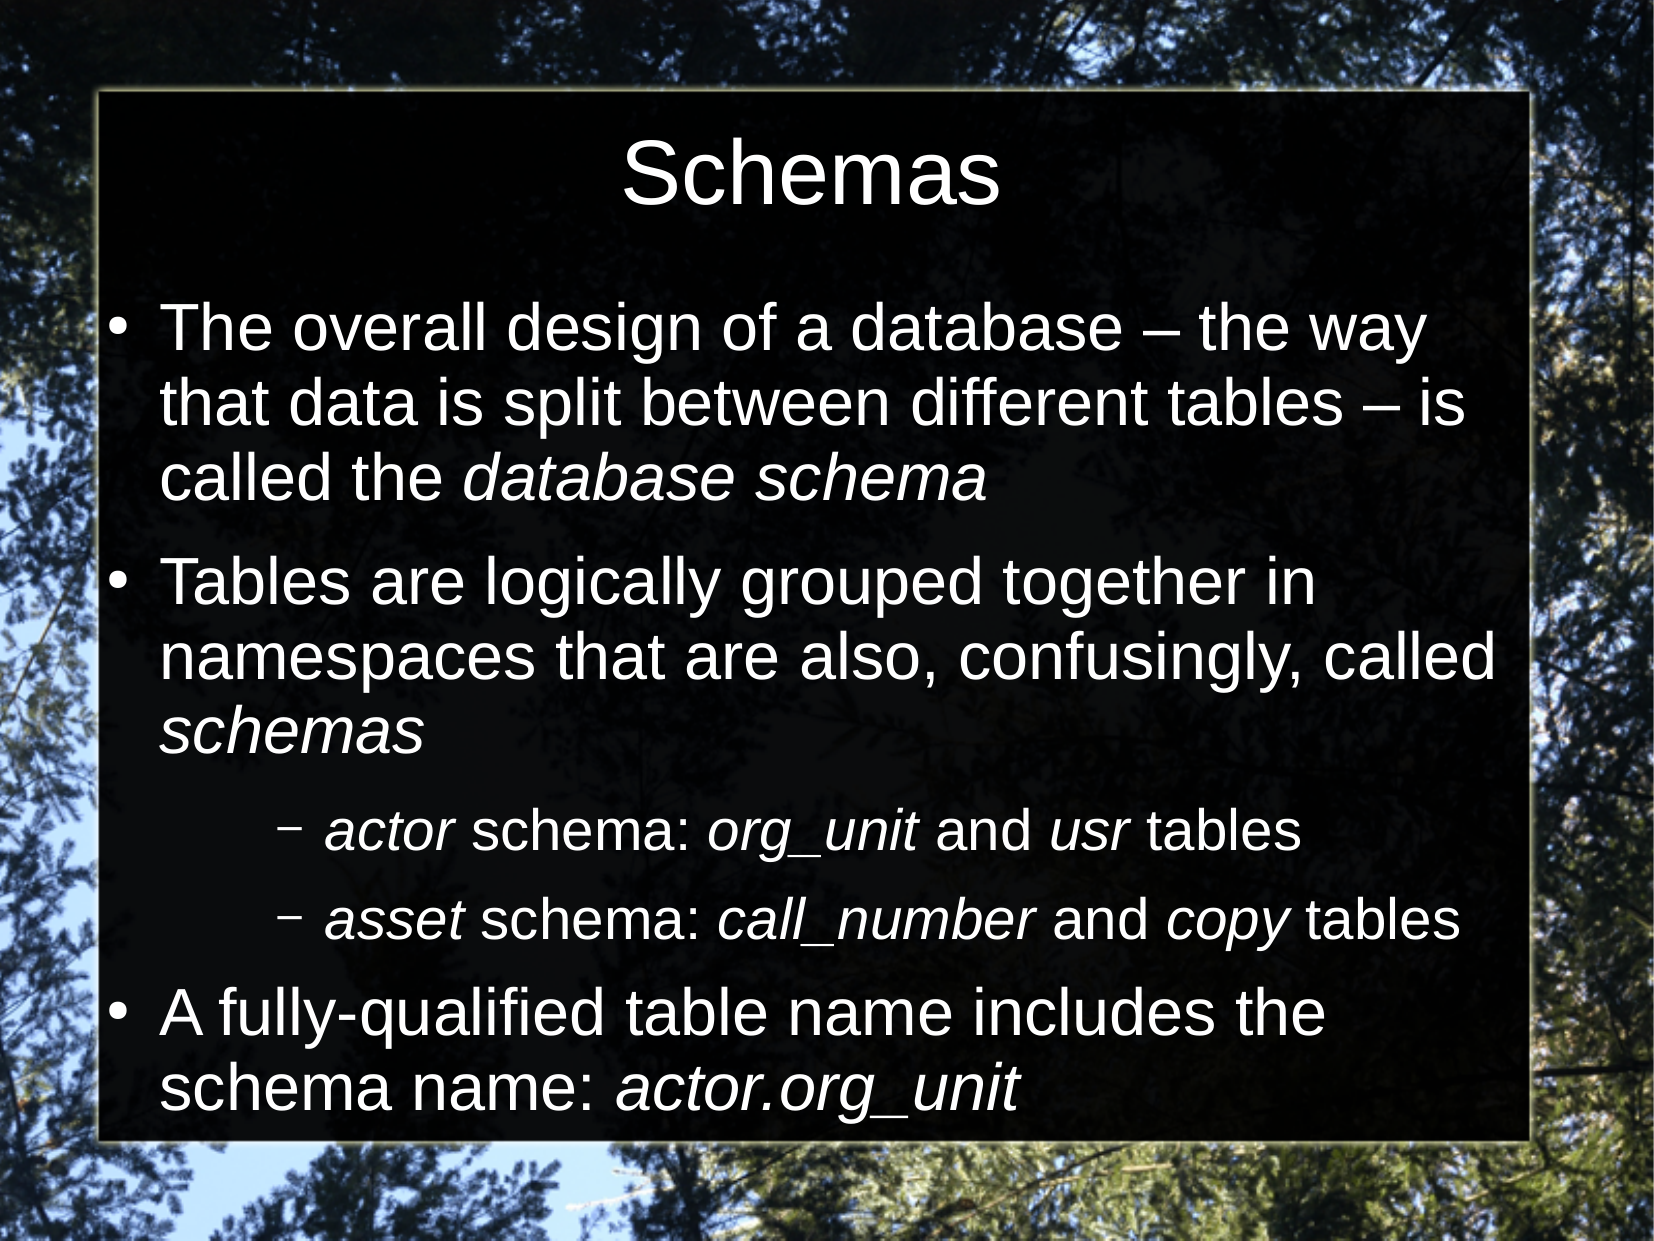

# Schemas
The overall design of a database – the way that data is split between different tables – is called the database schema
Tables are logically grouped together in namespaces that are also, confusingly, called schemas
actor schema: org_unit and usr tables
asset schema: call_number and copy tables
A fully-qualified table name includes the schema name: actor.org_unit